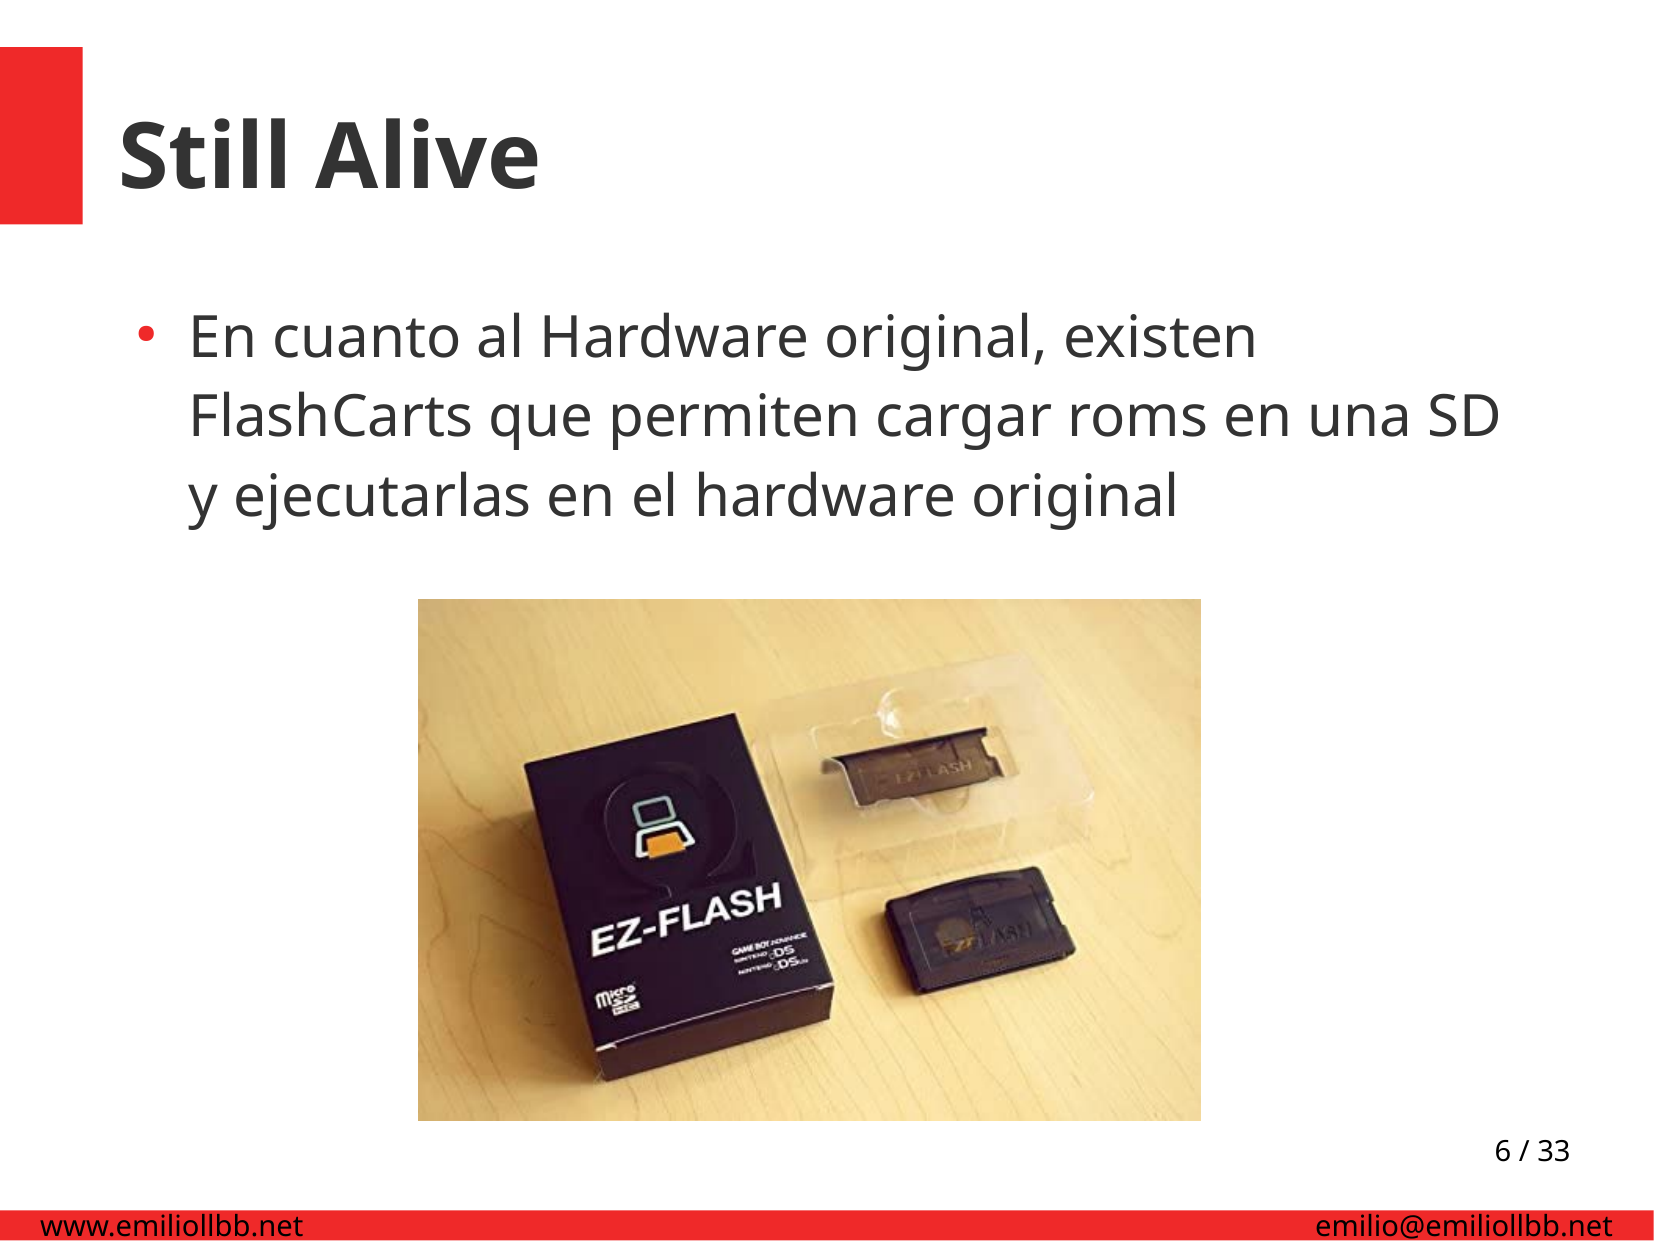

# Still Alive
En cuanto al Hardware original, existen FlashCarts que permiten cargar roms en una SD y ejecutarlas en el hardware original
6